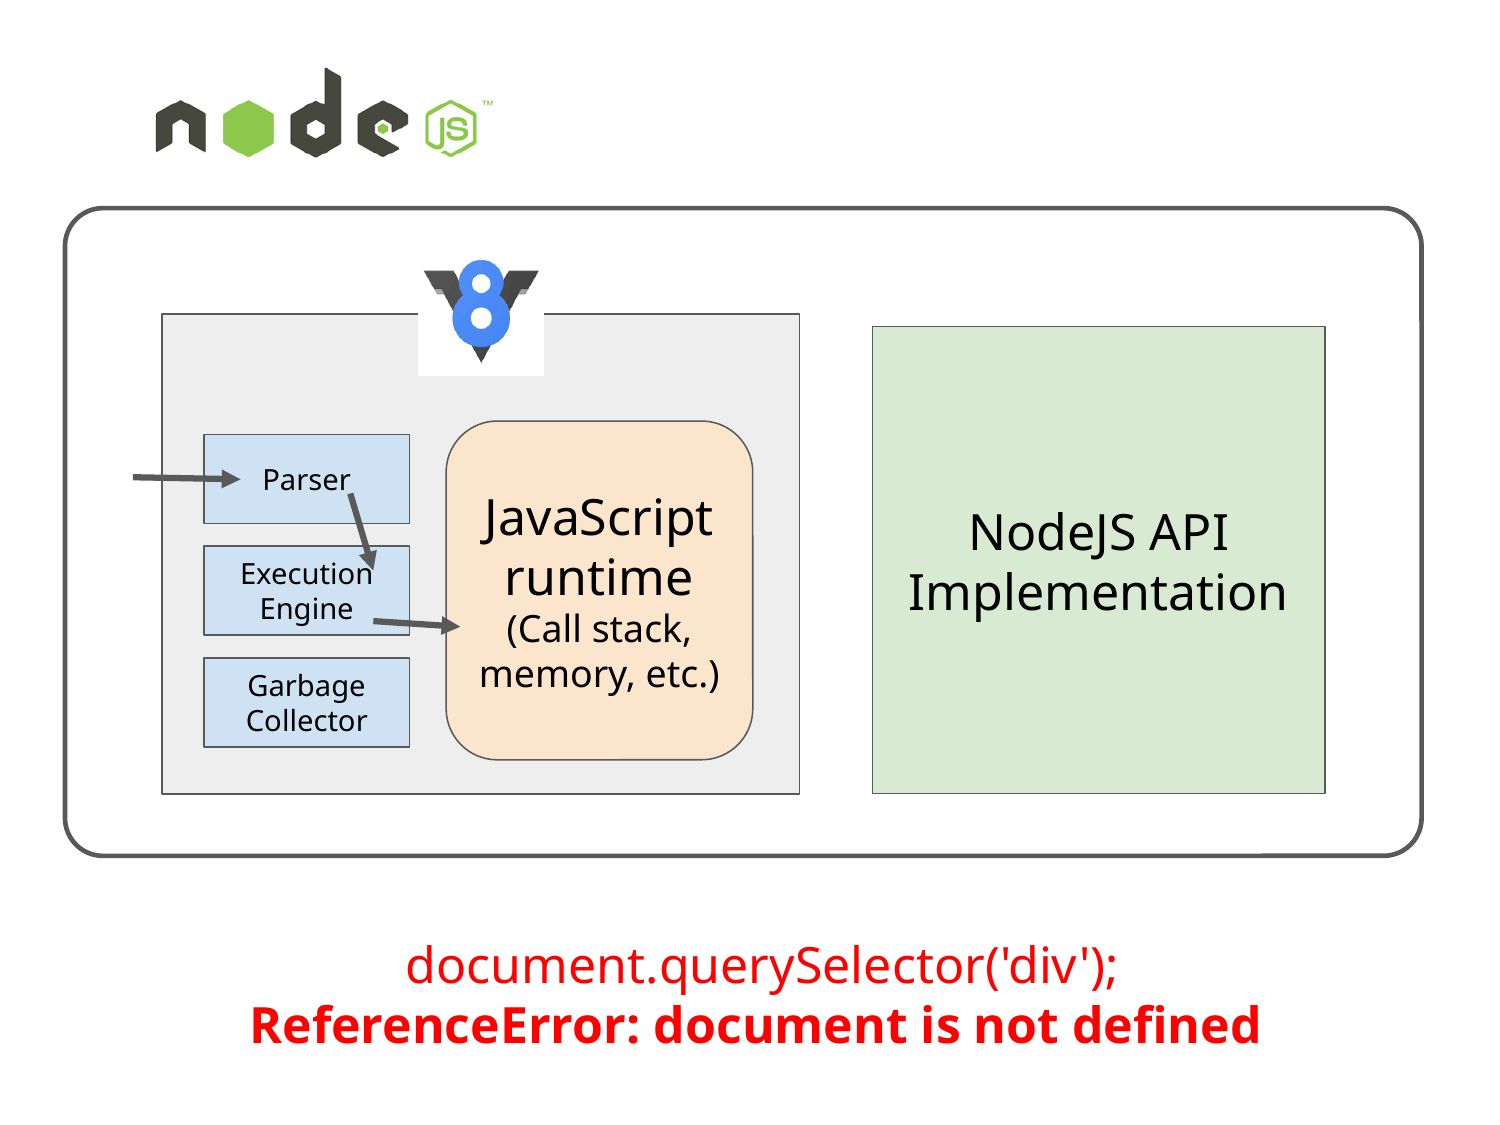

JavaScript runtime
(Call stack, memory, etc.)
Parser
Execution Engine
Garbage Collector
NodeJS API Implementation
document.querySelector('div');
ReferenceError: document is not defined